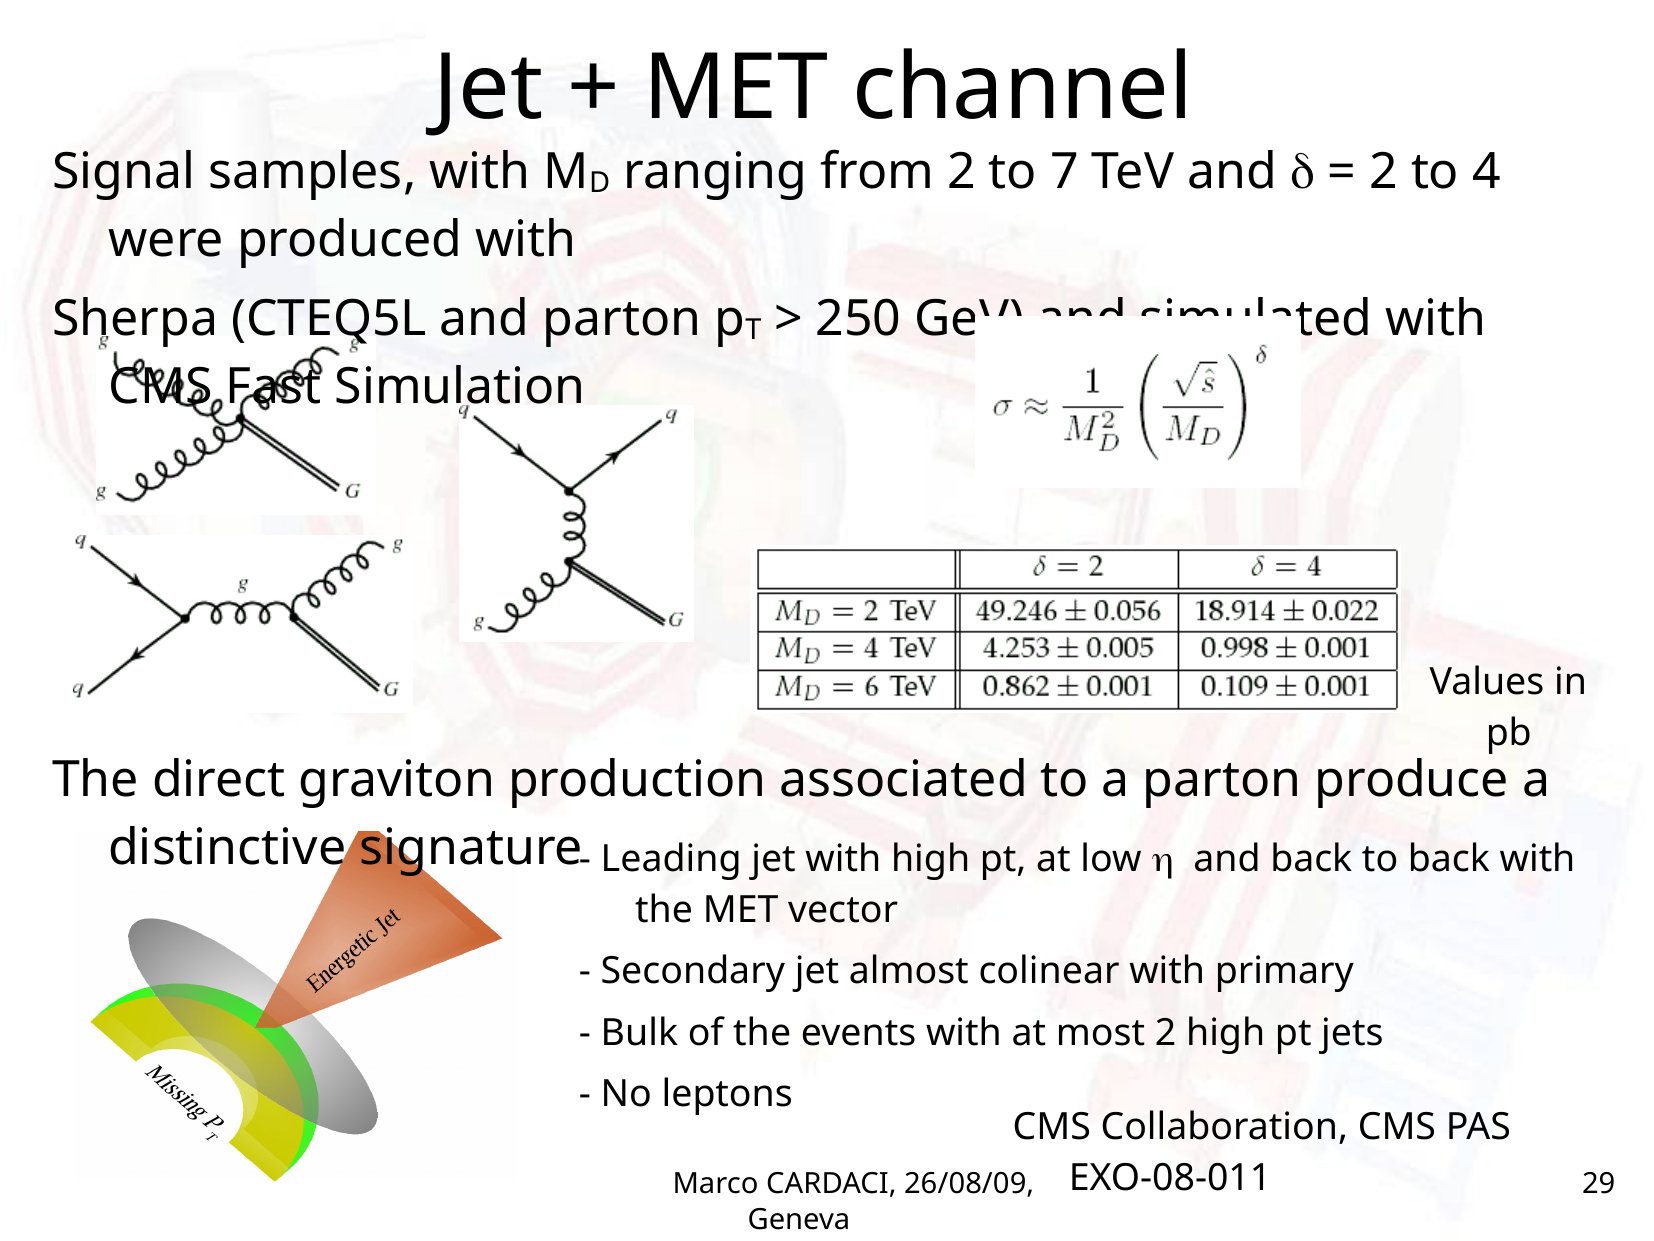

# Jet + MET channel
Signal samples, with MD ranging from 2 to 7 TeV and  = 2 to 4 were produced with
Sherpa (CTEQ5L and parton pT > 250 GeV) and simulated with CMS Fast Simulation
Values in pb
The direct graviton production associated to a parton produce a distinctive signature
- Leading jet with high pt, at low  and back to back with the MET vector
- Secondary jet almost colinear with primary
- Bulk of the events with at most 2 high pt jets
- No leptons
CMS Collaboration, CMS PAS EXO-08-011
Marco CARDACI, 26/08/09, Geneva
29